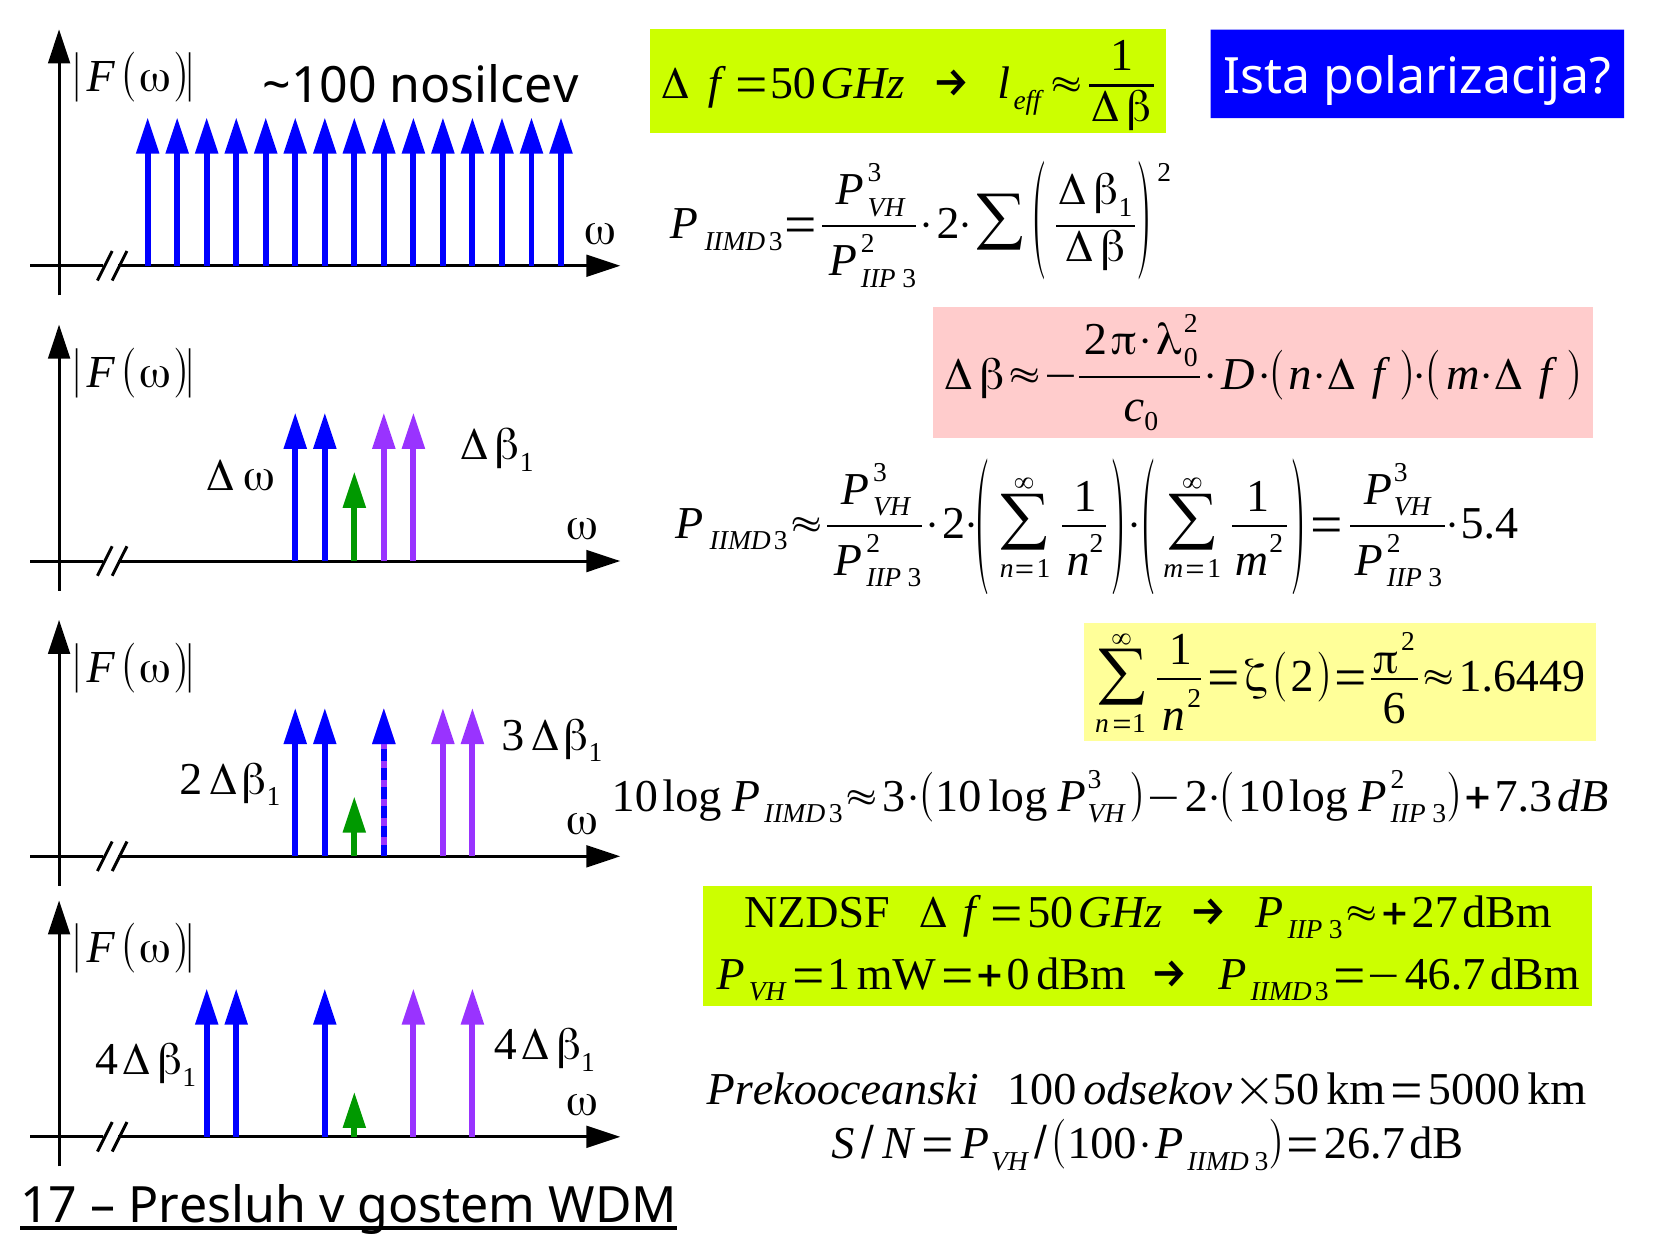

Ista polarizacija?
~100 nosilcev
17 – Presluh v gostem WDM